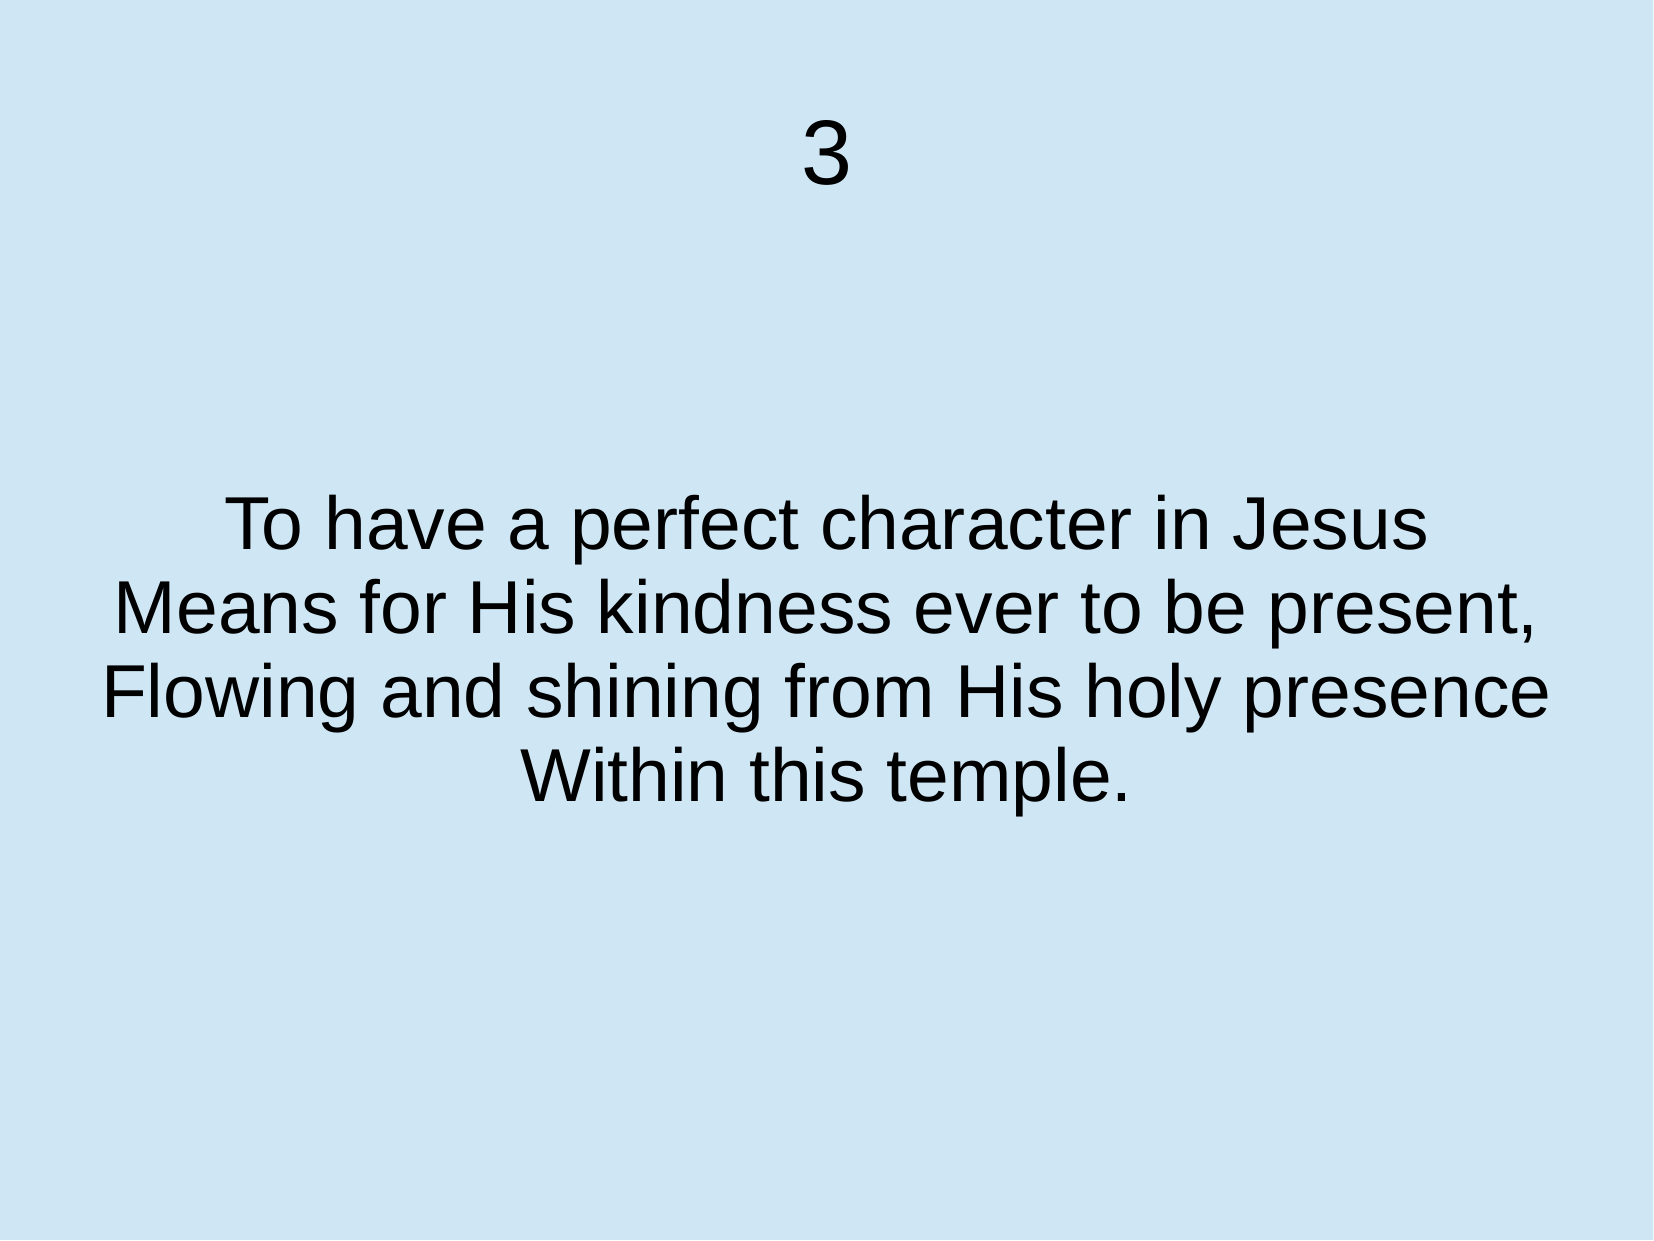

# 3
To have a perfect character in Jesus
Means for His kindness ever to be present,
Flowing and shining from His holy presence
Within this temple.